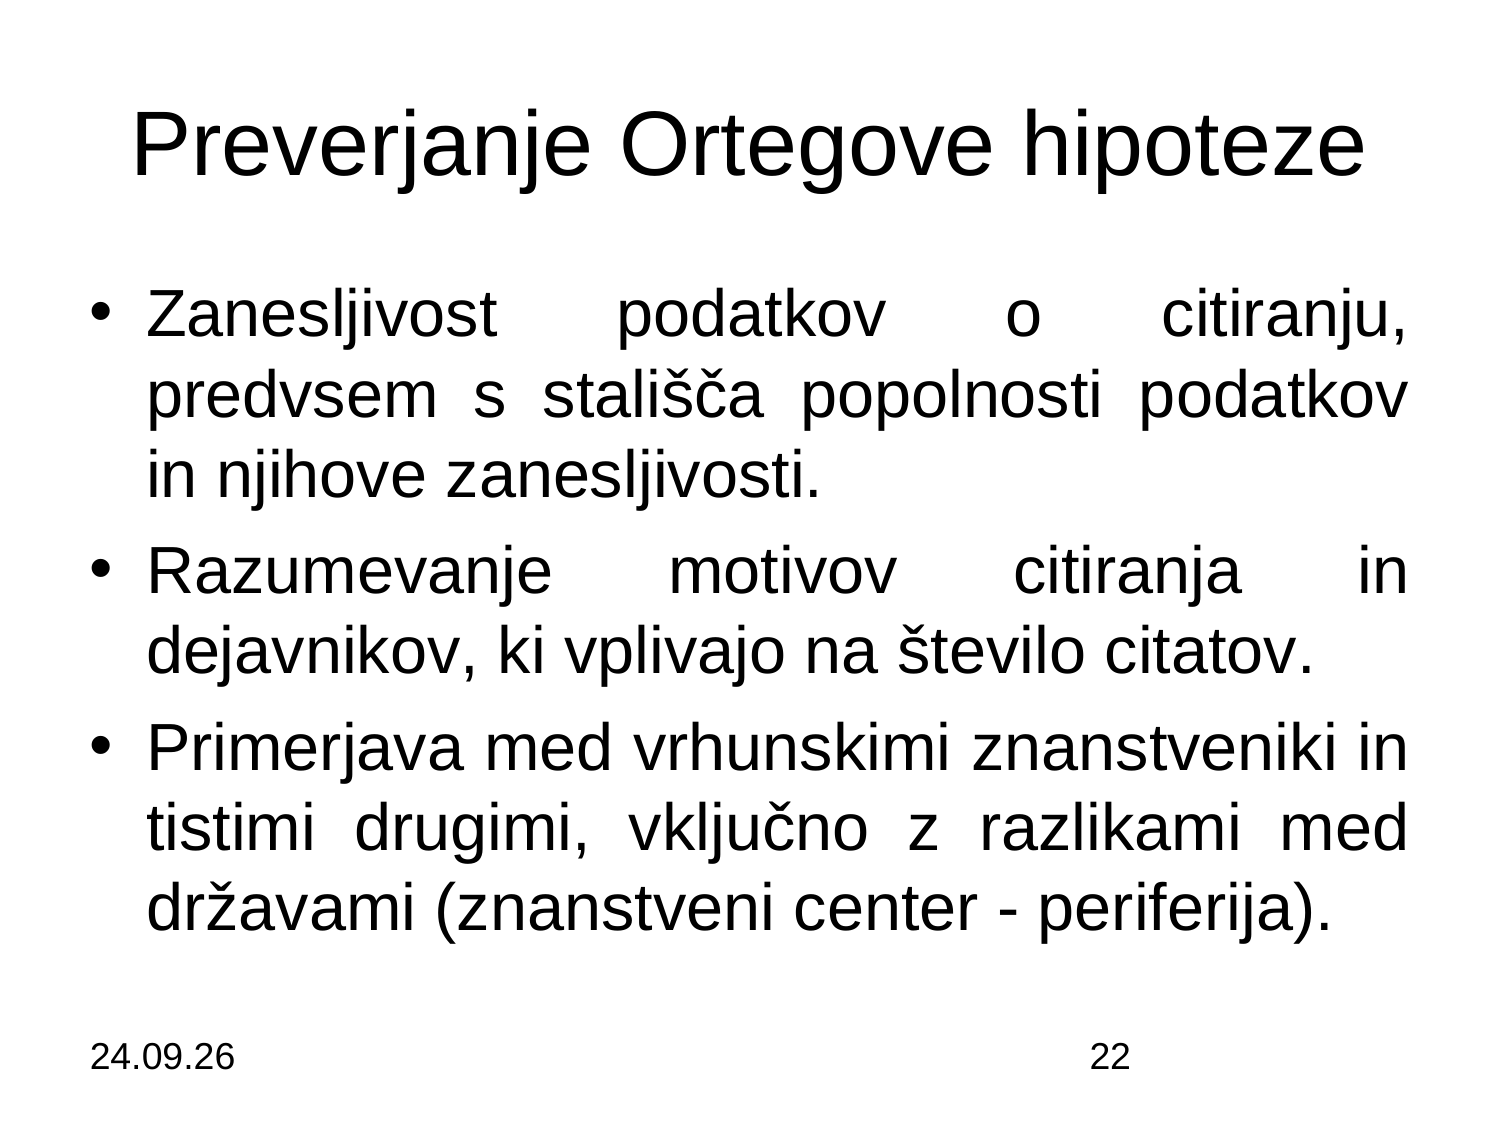

# Preverjanje Ortegove hipoteze
Zanesljivost podatkov o citiranju, predvsem s stališča popolnosti podatkov in njihove zanesljivosti.
Razumevanje motivov citiranja in dejavnikov, ki vplivajo na število citatov.
Primerjava med vrhunskimi znanstveniki in tistimi drugimi, vključno z razlikami med državami (znanstveni center - periferija).
22